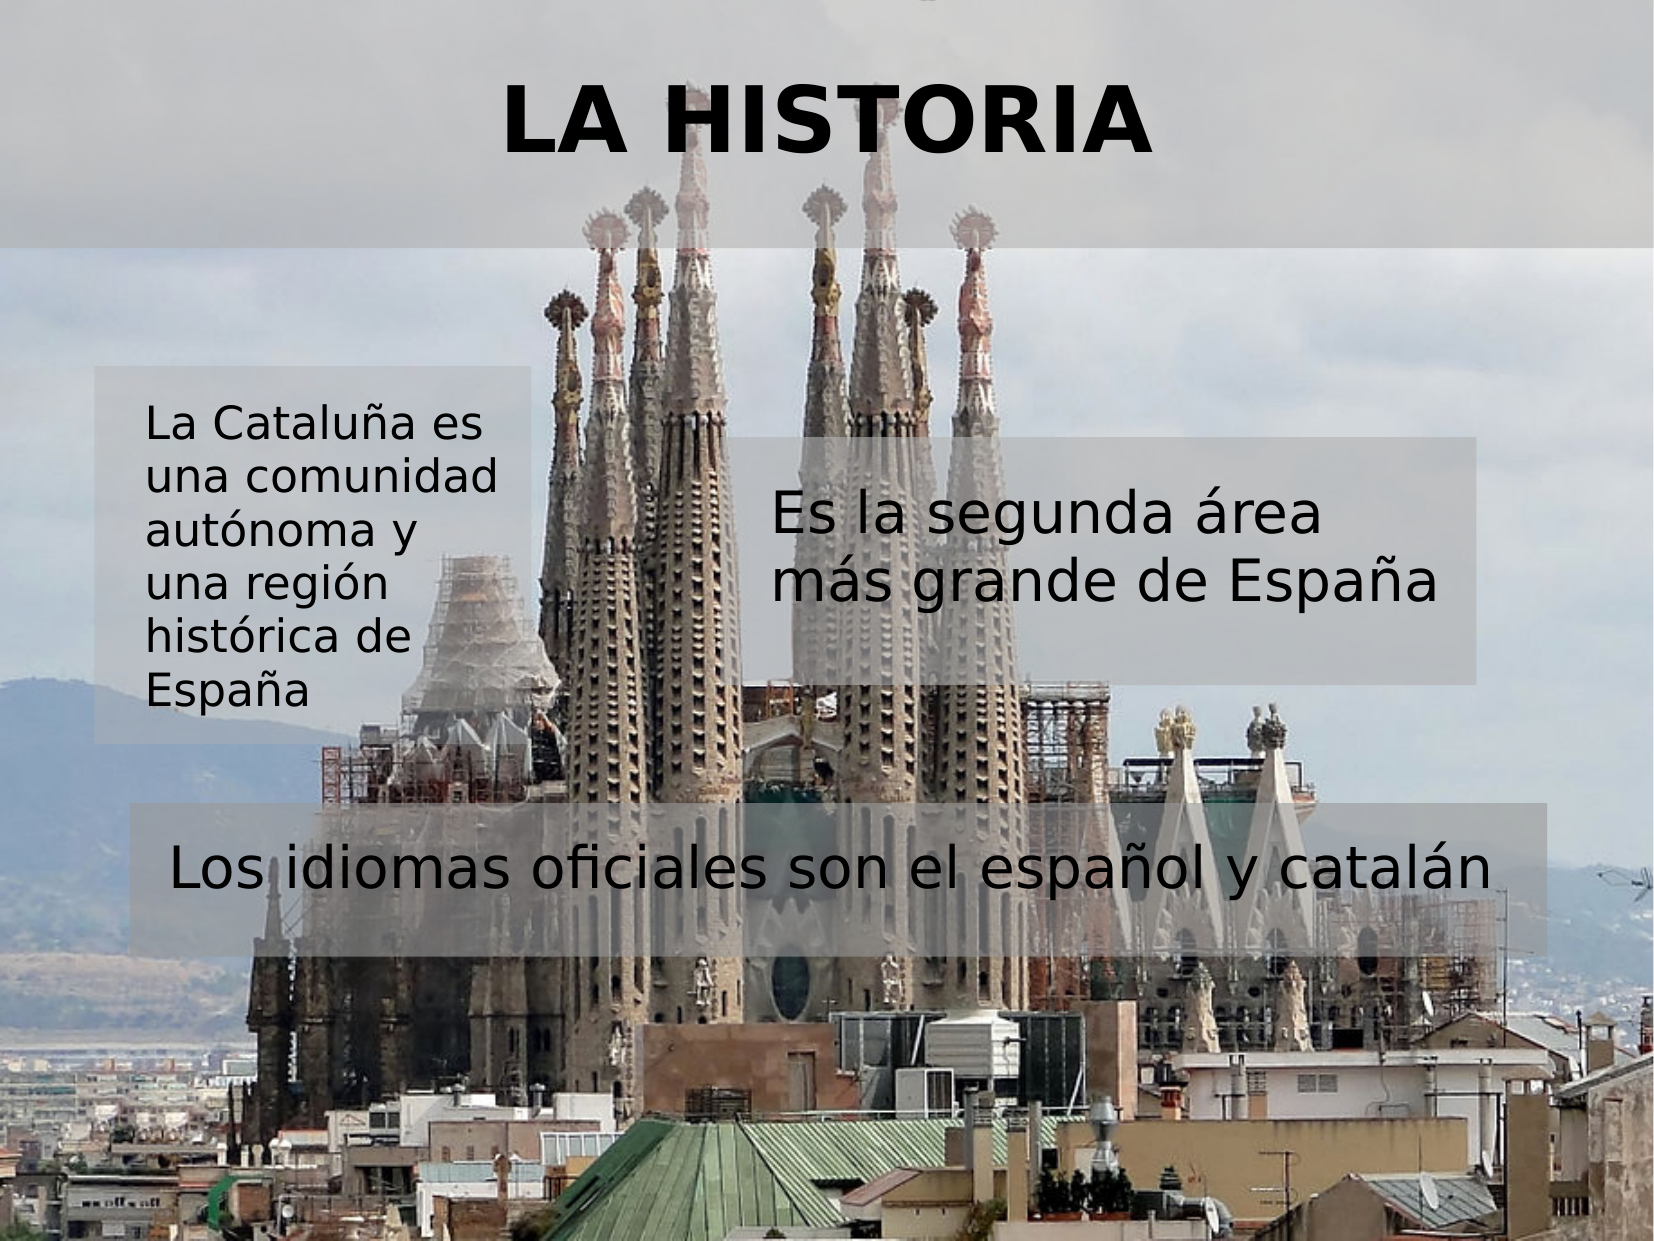

# LA HISTORIA
La Cataluña es una comunidad autónoma y una región histórica de España
Es la segunda área más grande de España
Los idiomas oficiales son el español y catalán